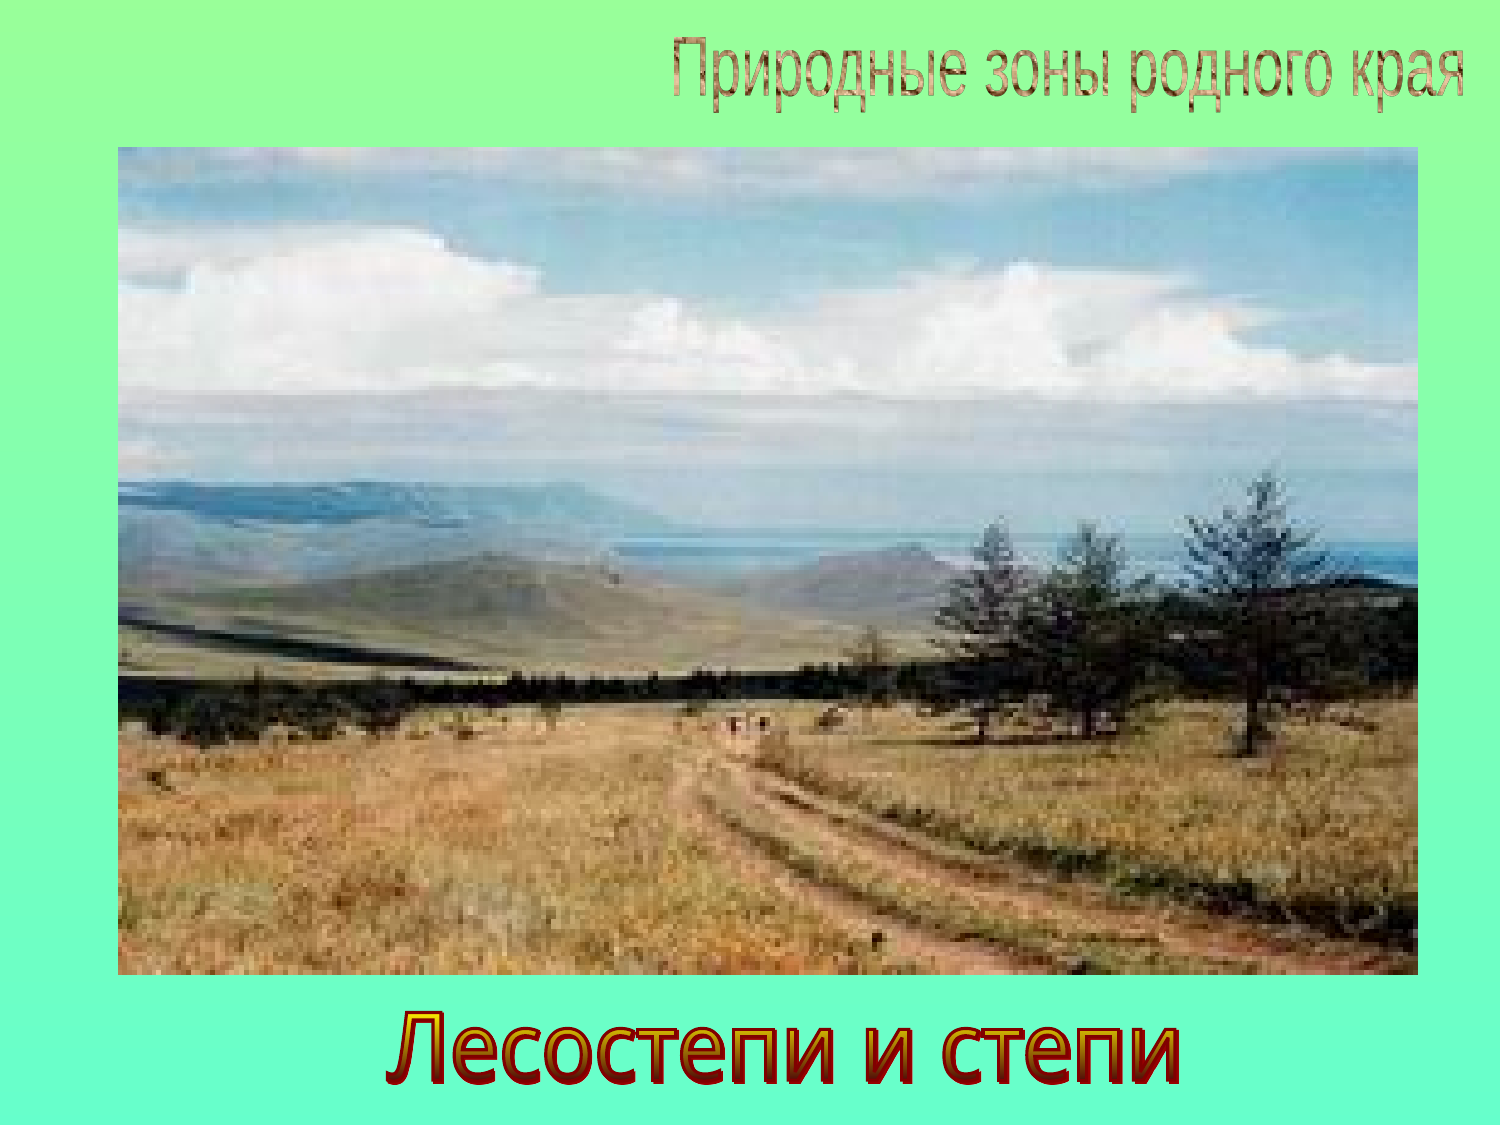

Природные зоны родного края
Лесостепи и степи